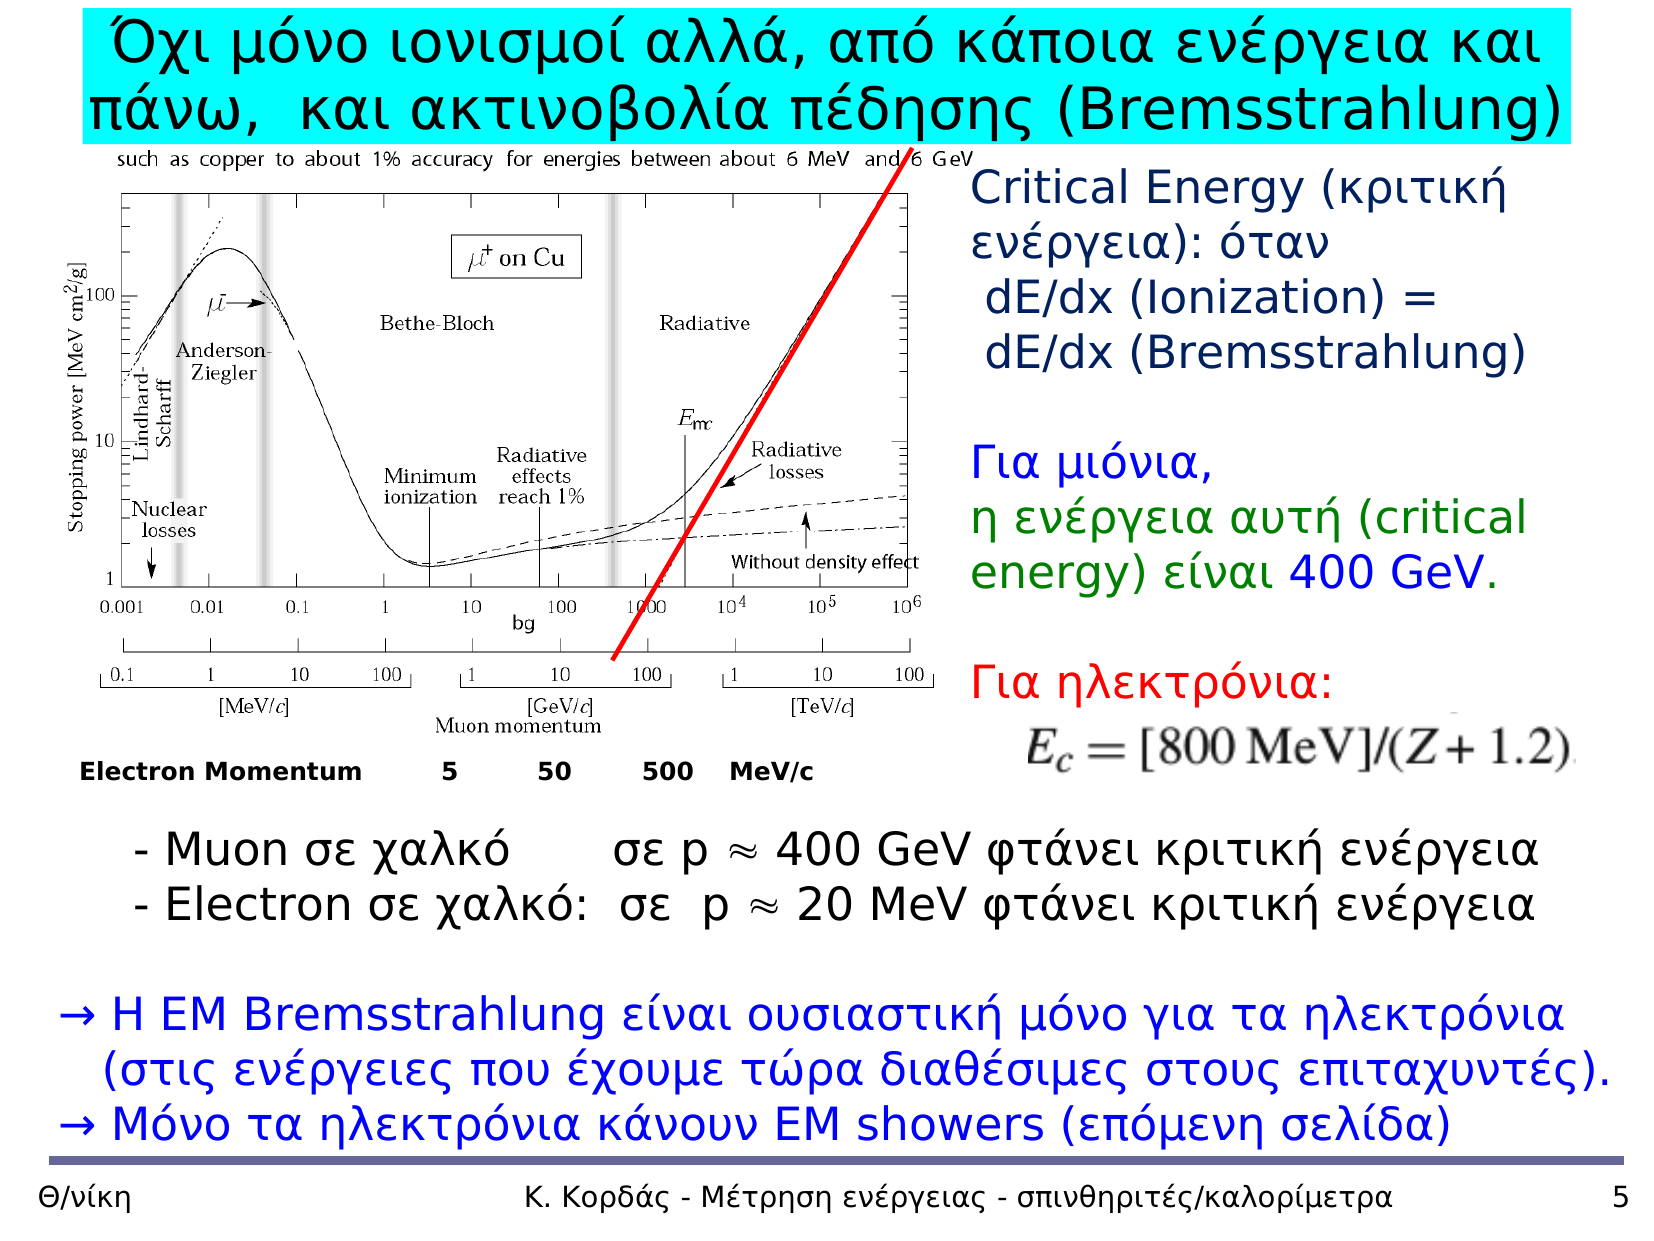

# Όχι μόνο ιονισμοί αλλά, από κάποια ενέργεια και πάνω, και ακτινοβολία πέδησης (Bremsstrahlung)
Critical Energy (κριτική ενέργεια): όταν
 dE/dx (Ionization) =
 dE/dx (Bremsstrahlung)
Για μιόνια,
η ενέργεια αυτή (critical energy) είναι 400 GeV.
Για ηλεκτρόνια:
Electron Momentum 5 50 500 MeV/c
	- Muon σε χαλκό σε p  400 GeV φτάνει κριτική ενέργεια
	- Electron σε χαλκό: σε p  20 MeV φτάνει κριτική ενέργεια
→ Η EM Bremsstrahlung είναι ουσιαστική μόνο για τα ηλεκτρόνια
 (στις ενέργειες που έχουμε τώρα διαθέσιμες στους επιταχυντές).
→ Μόνο τα ηλεκτρόνια κάνουν ΕΜ showers (επόμενη σελίδα)
Θ/νίκη
Κ. Κορδάς - Μέτρηση ενέργειας - σπινθηριτές/καλορίμετρα
5